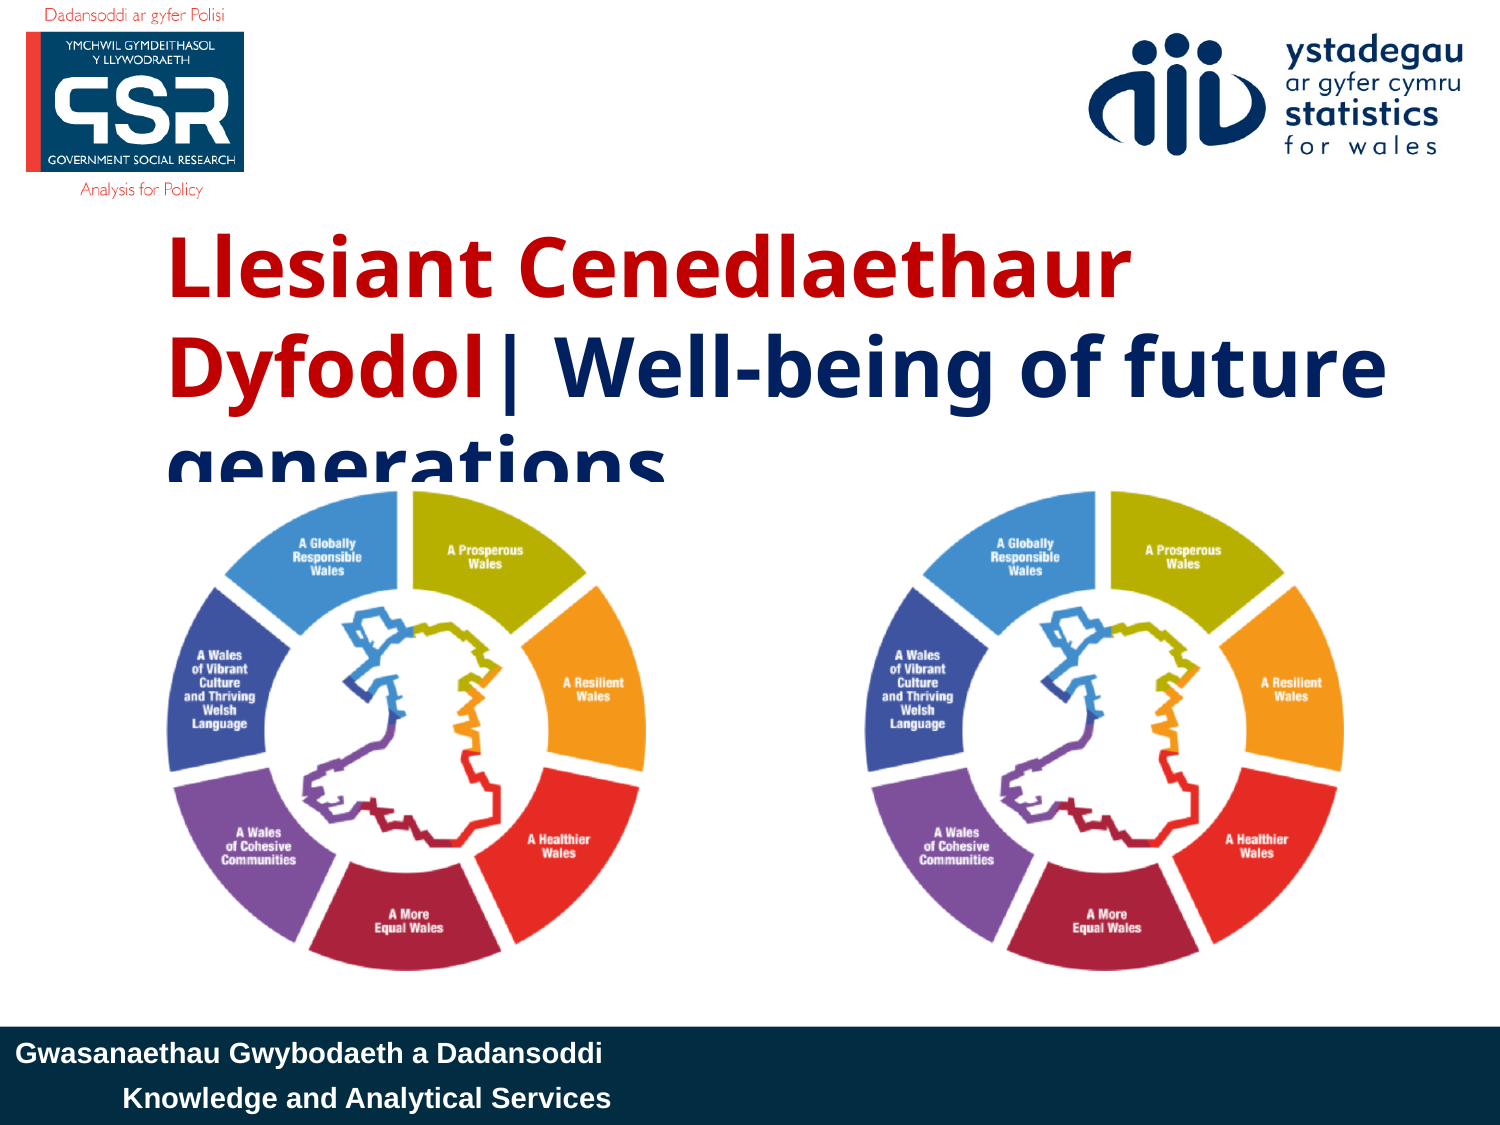

Llesiant Cenedlaethaur Dyfodol| Well-being of future generations
Gwasanaethau Gwybodaeth a Dadansoddi
Knowledge and Analytical Services